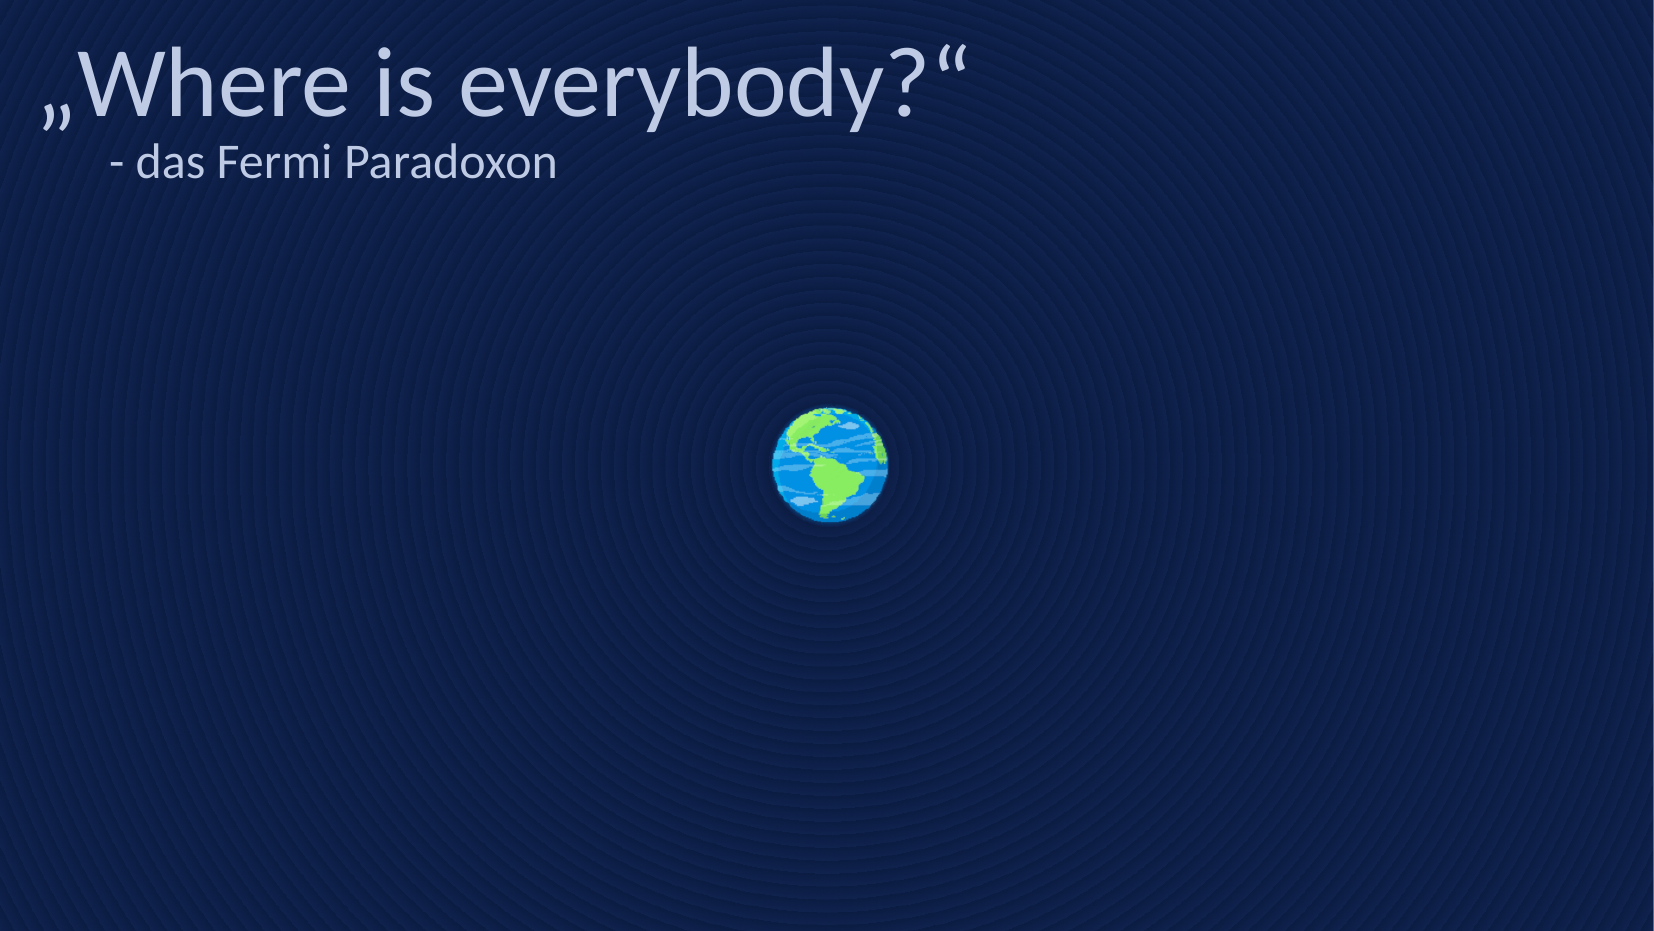

# „Where is everybody?“ - das Fermi Paradoxon